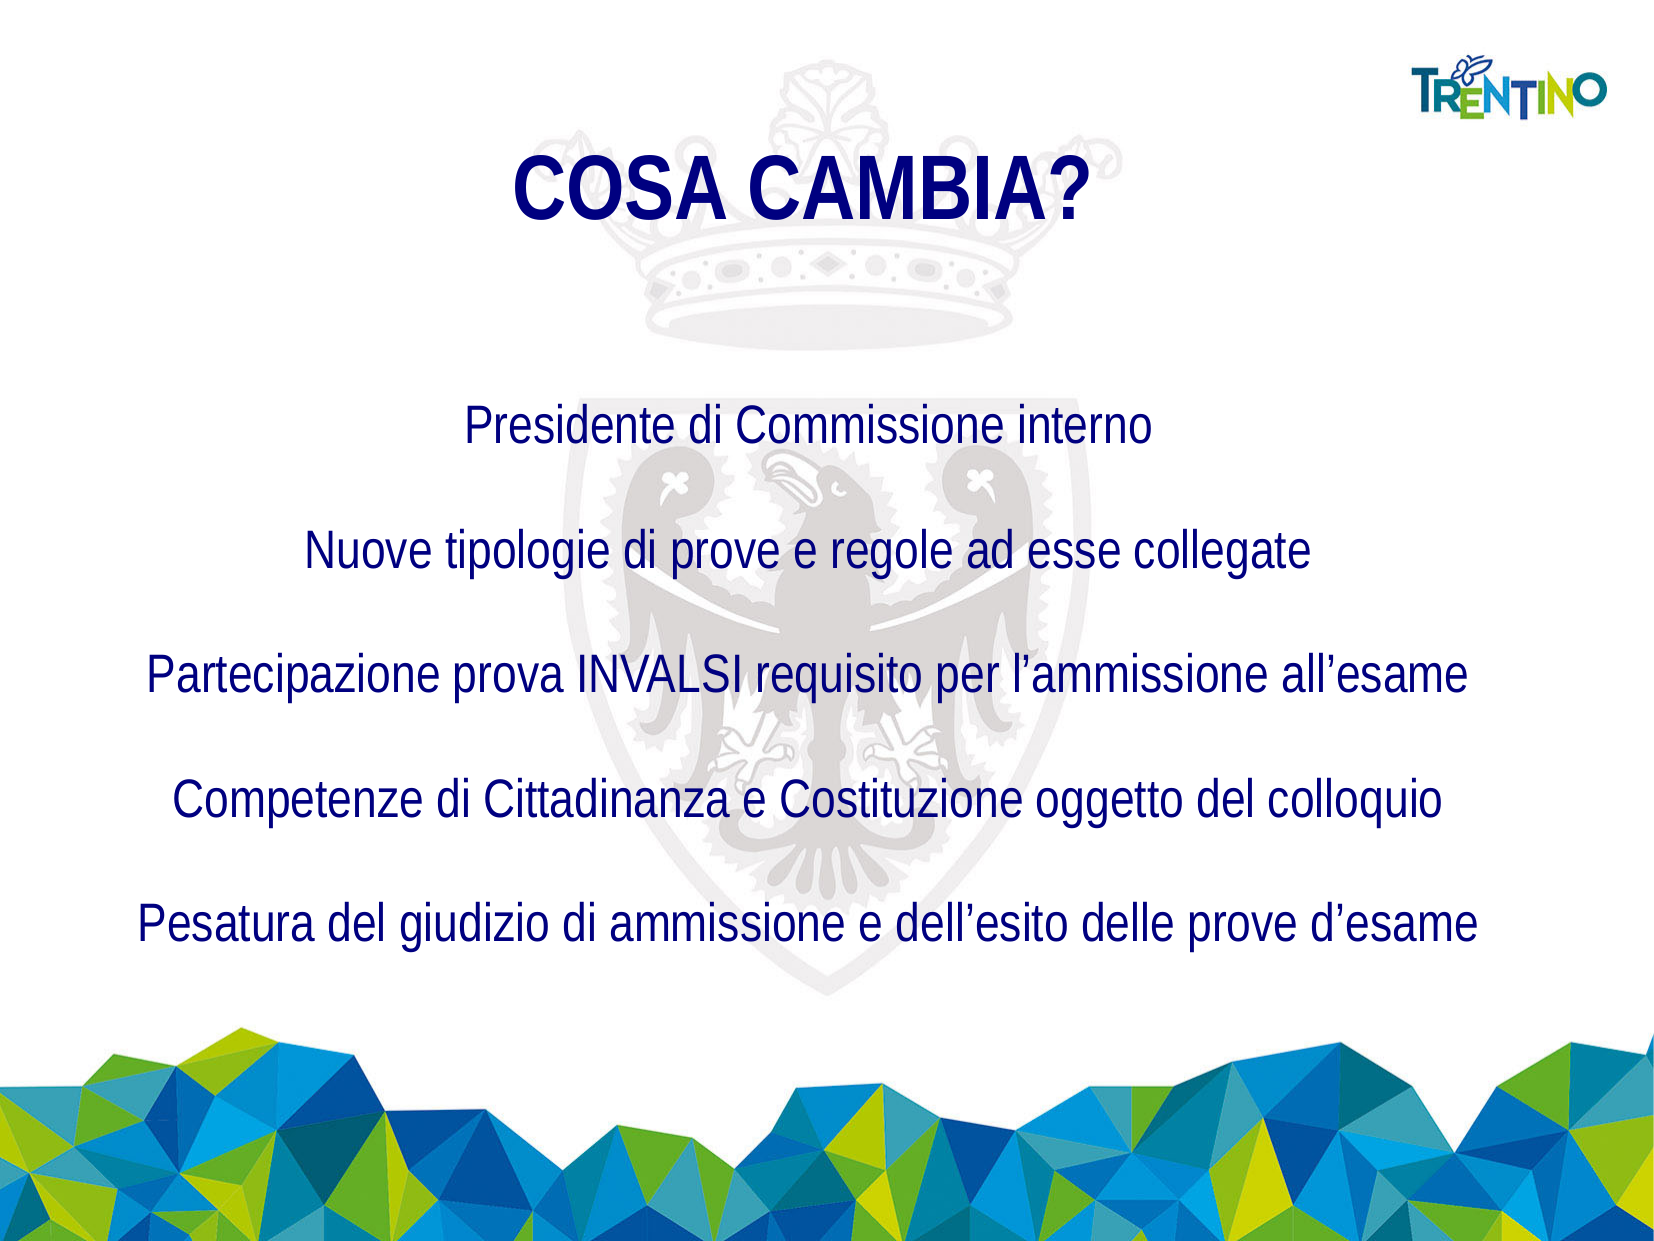

COSA CAMBIA?
# Presidente di Commissione interno Nuove tipologie di prove e regole ad esse collegate Partecipazione prova INVALSI requisito per l’ammissione all’esame Competenze di Cittadinanza e Costituzione oggetto del colloquio Pesatura del giudizio di ammissione e dell’esito delle prove d’esame